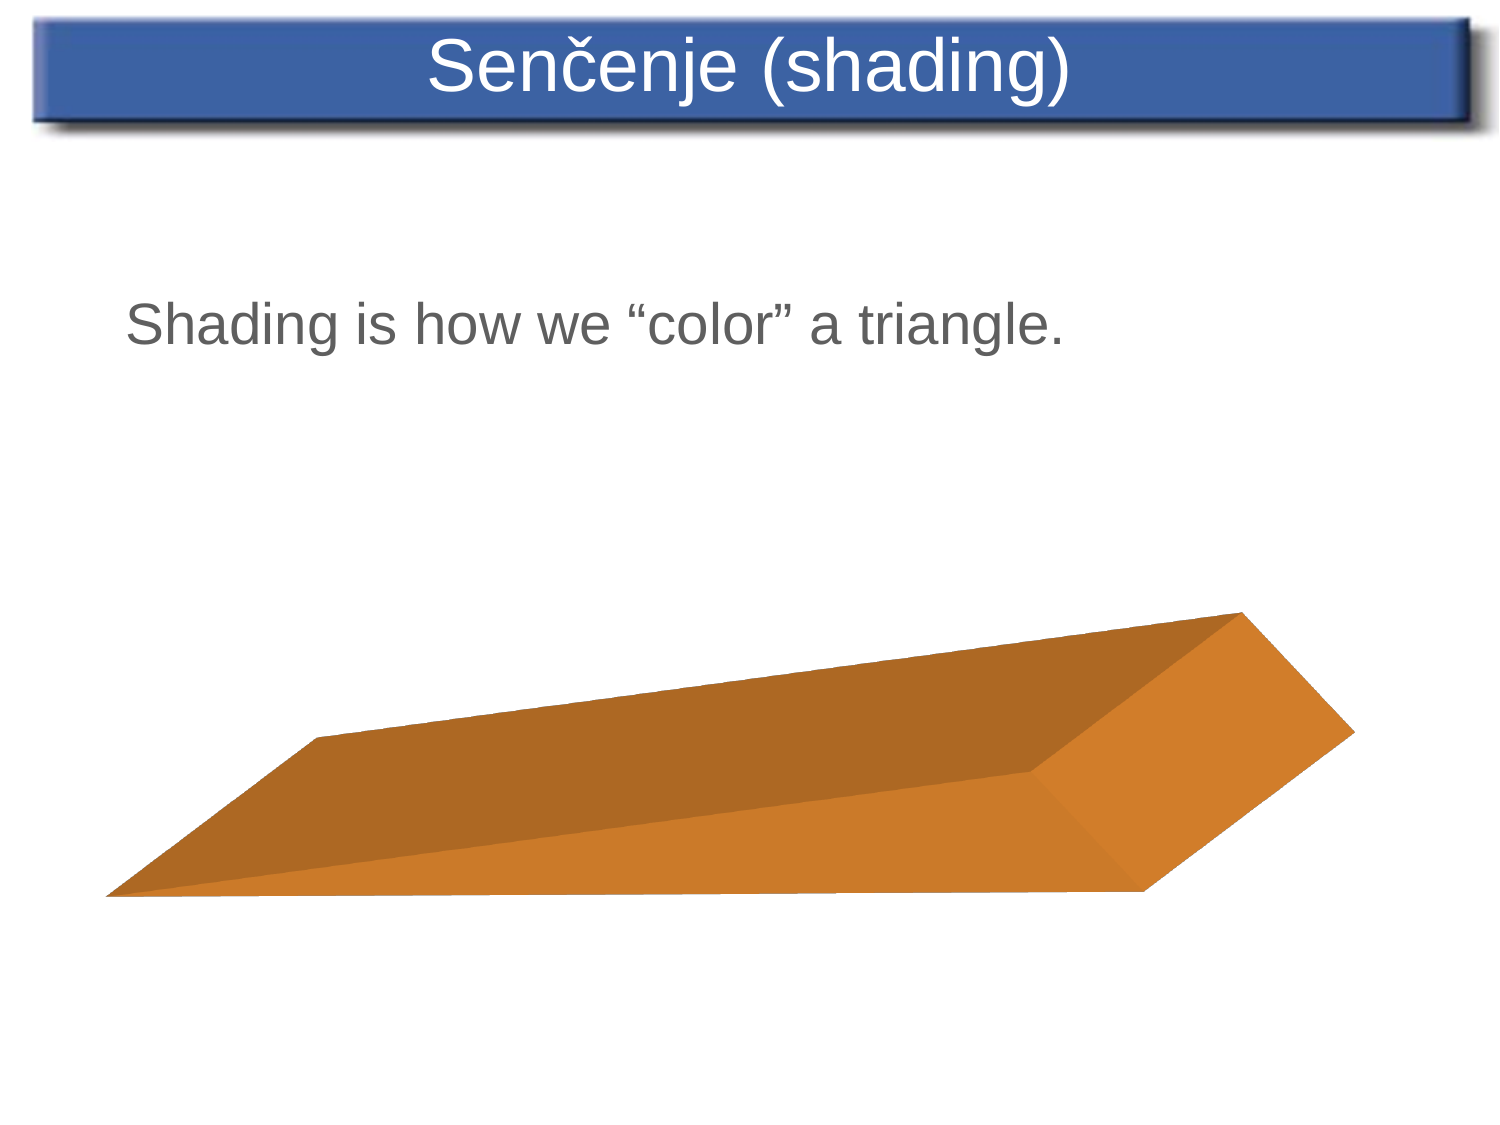

# Senčenje (shading)
Shading is how we “color” a triangle.